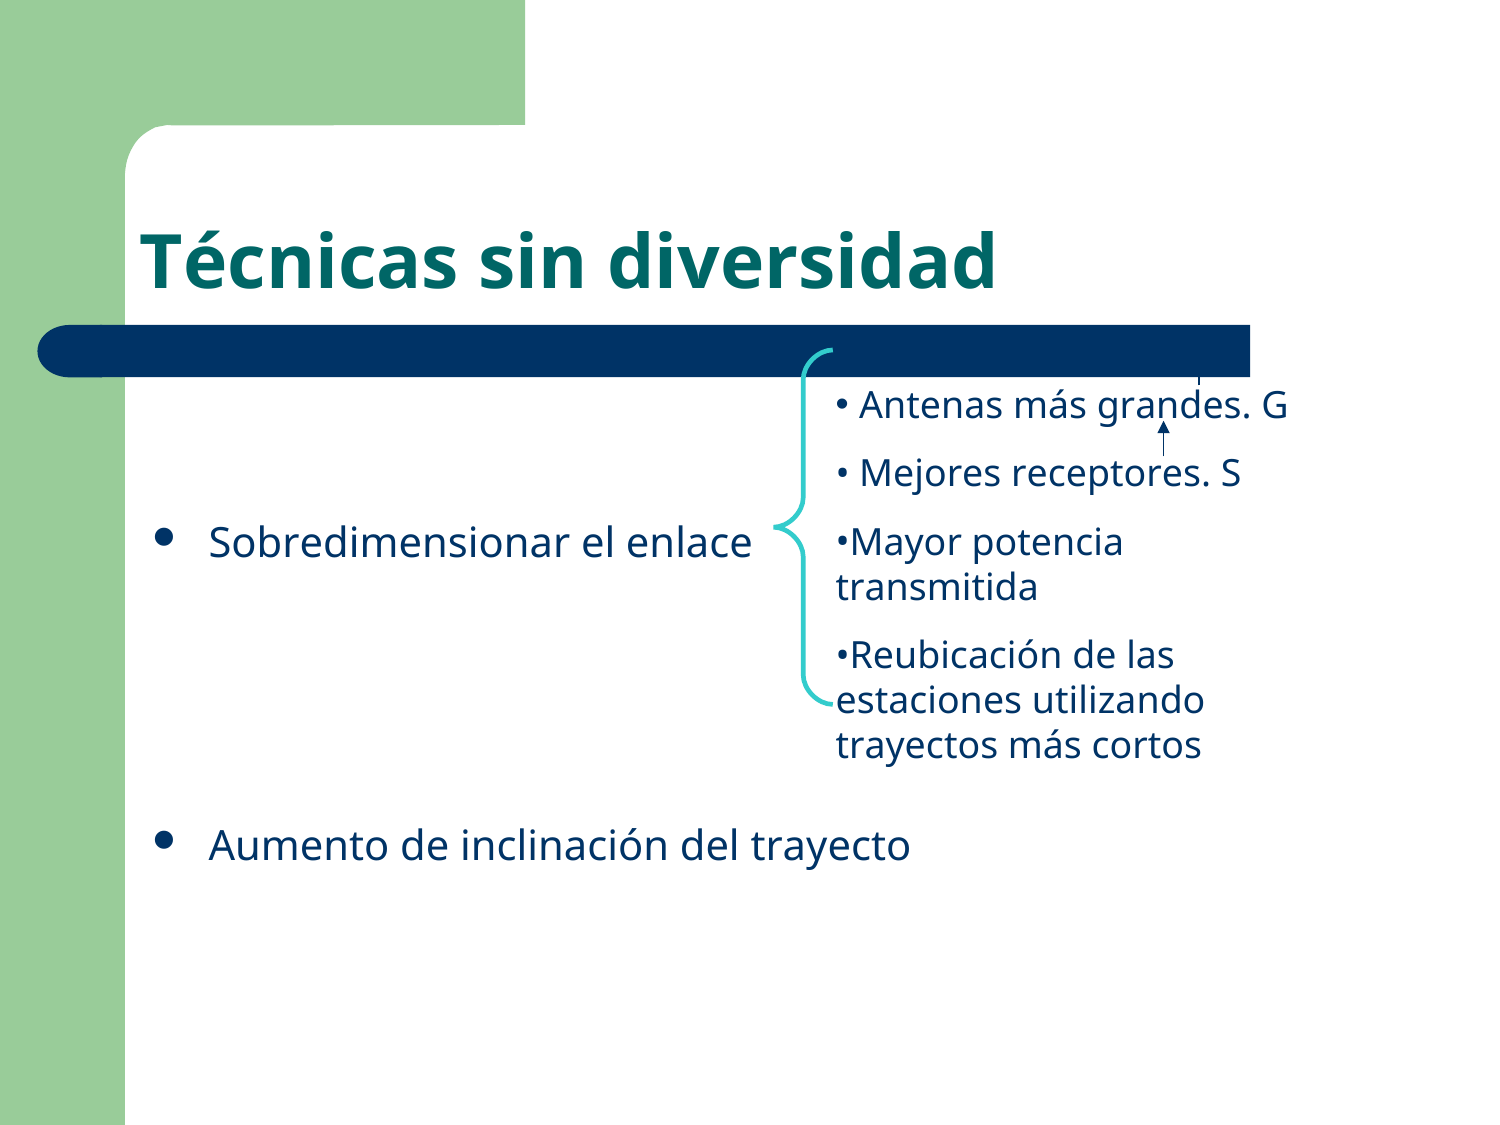

# Técnicas sin diversidad
 Antenas más grandes. G
 Mejores receptores. S
Mayor potencia transmitida
Reubicación de las estaciones utilizando trayectos más cortos
Sobredimensionar el enlace
Aumento de inclinación del trayecto